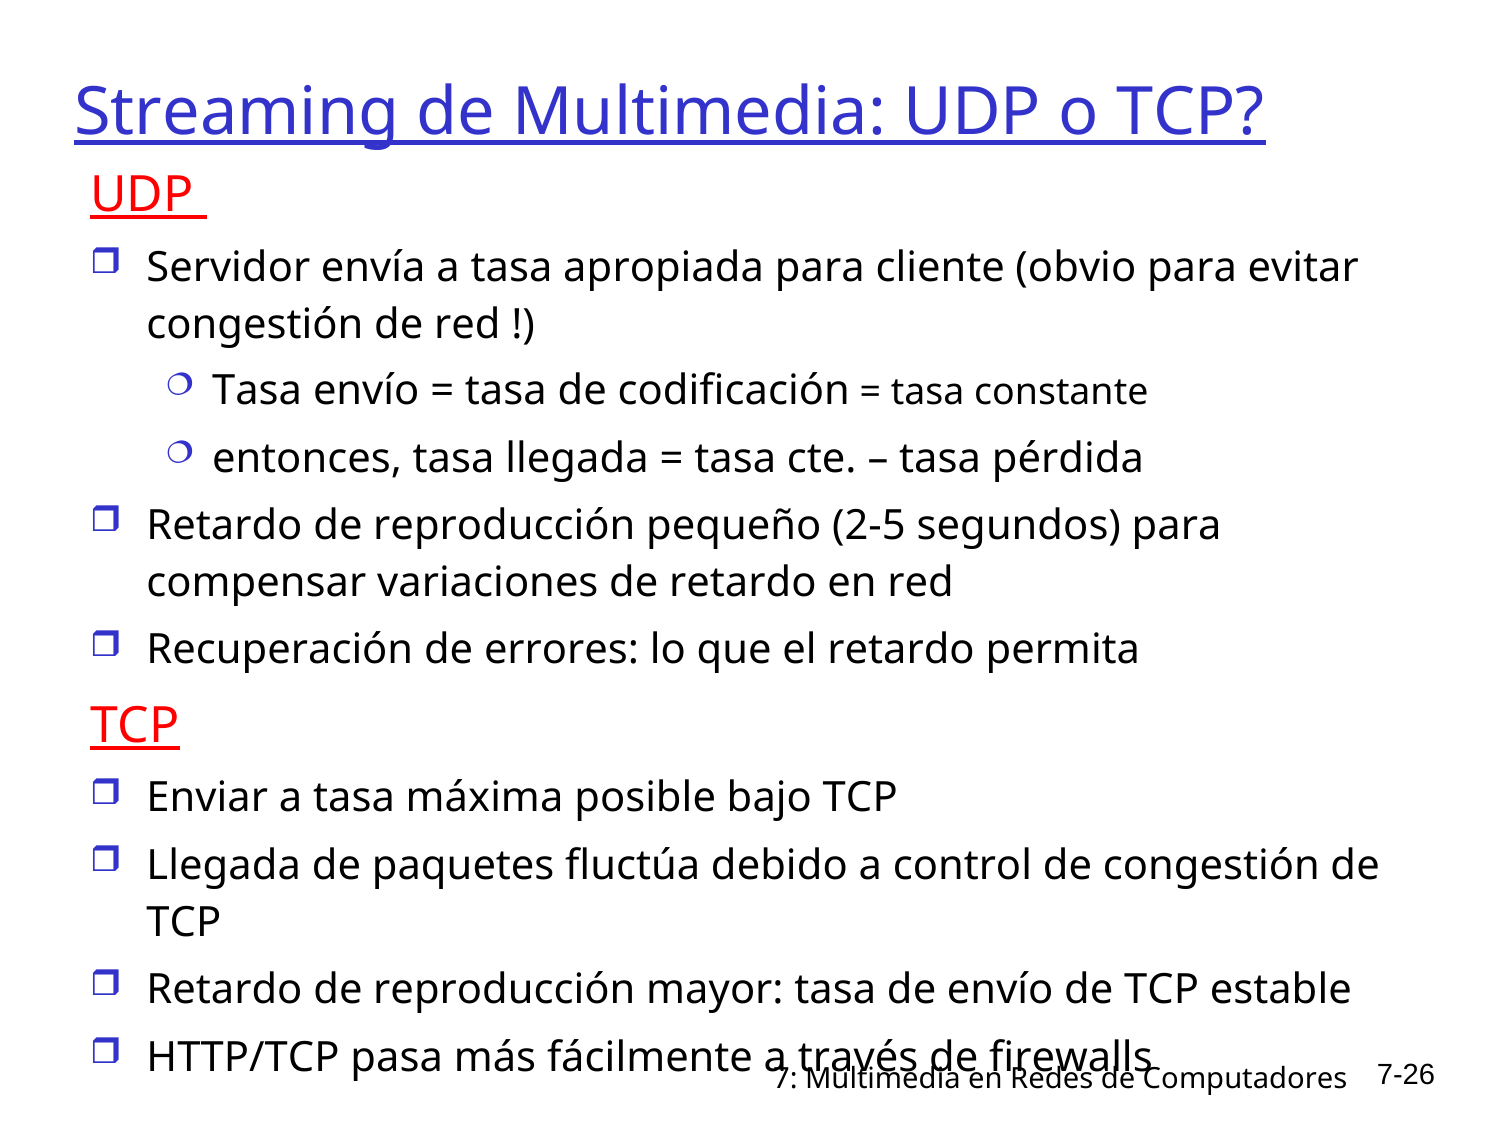

# Streaming de Multimedia: UDP o TCP?
UDP
Servidor envía a tasa apropiada para cliente (obvio para evitar congestión de red !)
Tasa envío = tasa de codificación = tasa constante
entonces, tasa llegada = tasa cte. – tasa pérdida
Retardo de reproducción pequeño (2-5 segundos) para compensar variaciones de retardo en red
Recuperación de errores: lo que el retardo permita
TCP
Enviar a tasa máxima posible bajo TCP
Llegada de paquetes fluctúa debido a control de congestión de TCP
Retardo de reproducción mayor: tasa de envío de TCP estable
HTTP/TCP pasa más fácilmente a través de firewalls
26